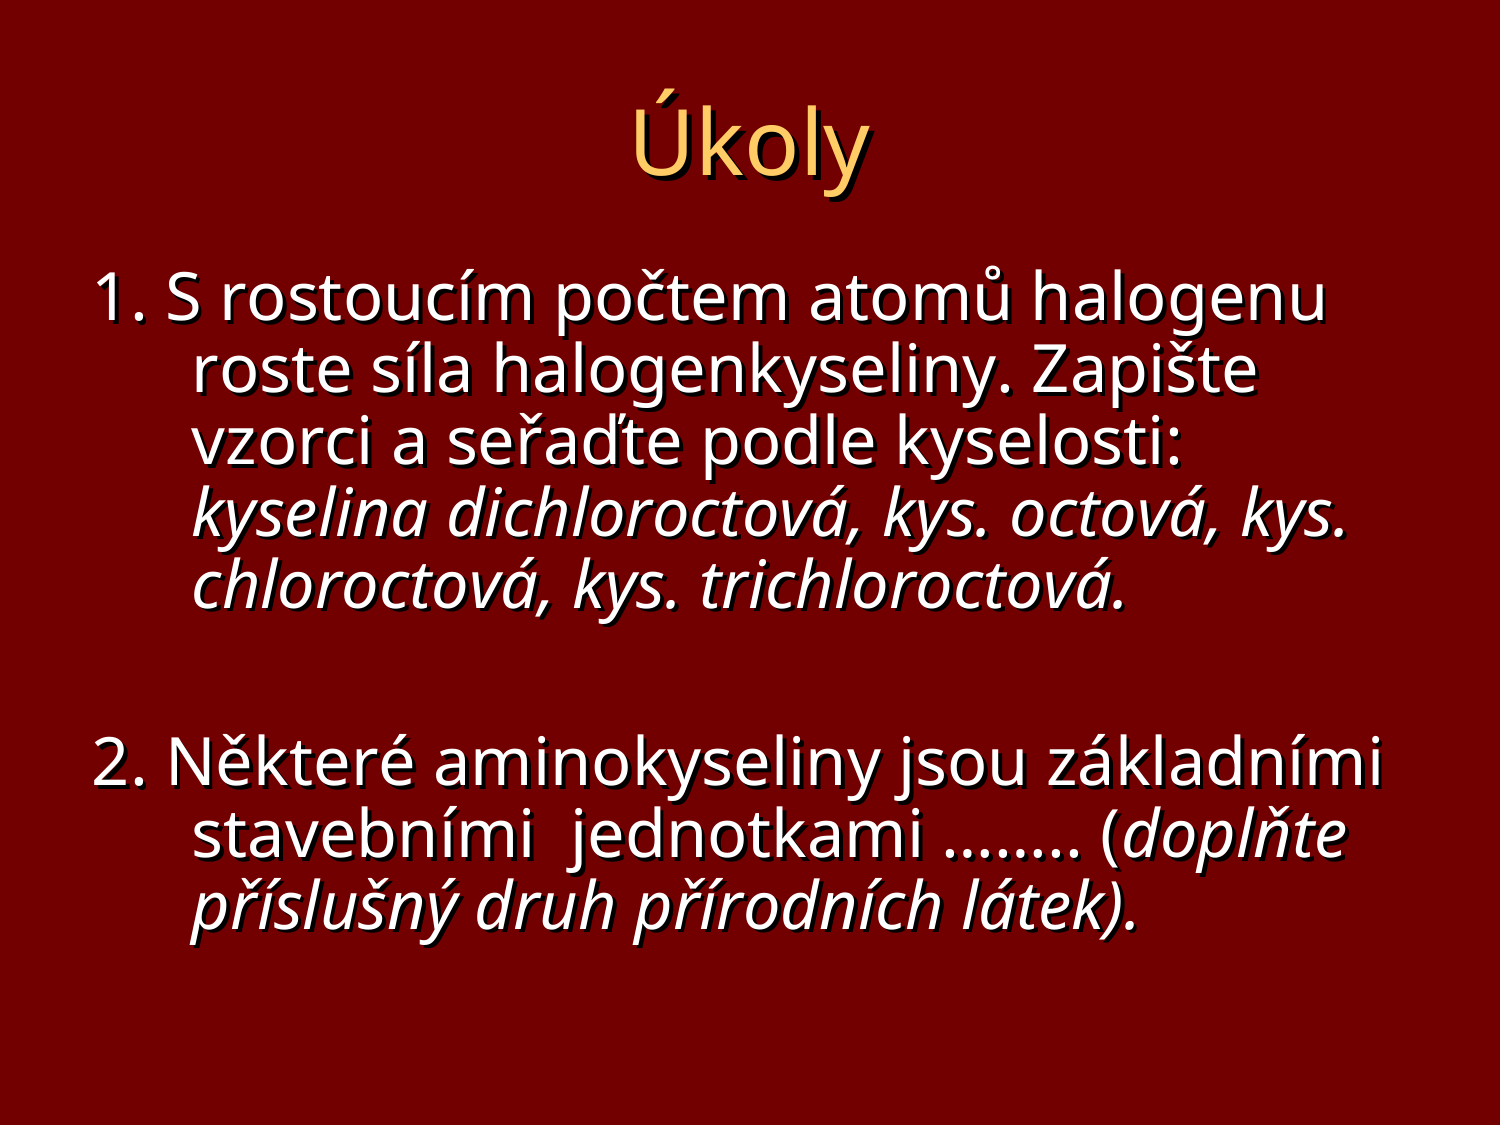

# Úkoly
1. S rostoucím počtem atomů halogenu roste síla halogenkyseliny. Zapište vzorci a seřaďte podle kyselosti: kyselina dichloroctová, kys. octová, kys. chloroctová, kys. trichloroctová.
2. Některé aminokyseliny jsou základními stavebními jednotkami …….. (doplňte příslušný druh přírodních látek).